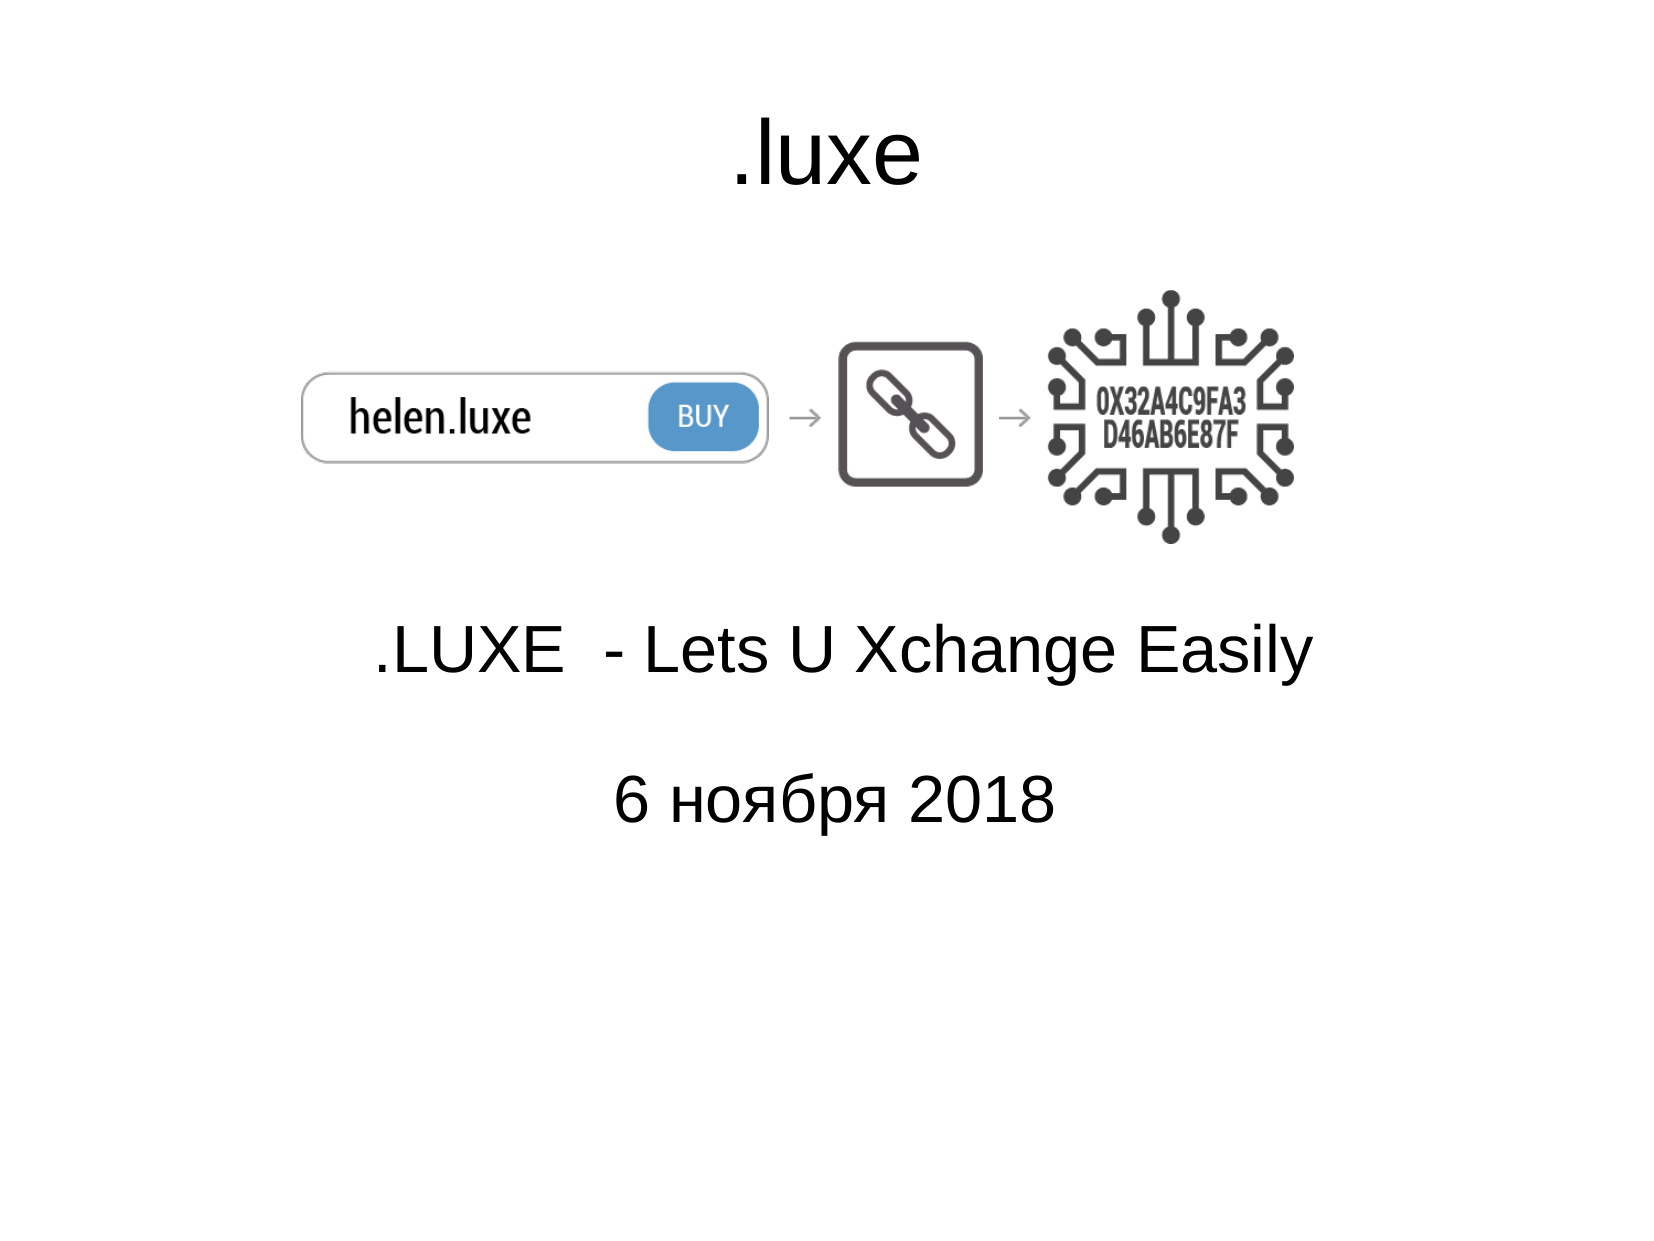

# .luxe
.LUXE - Lets U Xchange Easily
6 ноября 2018